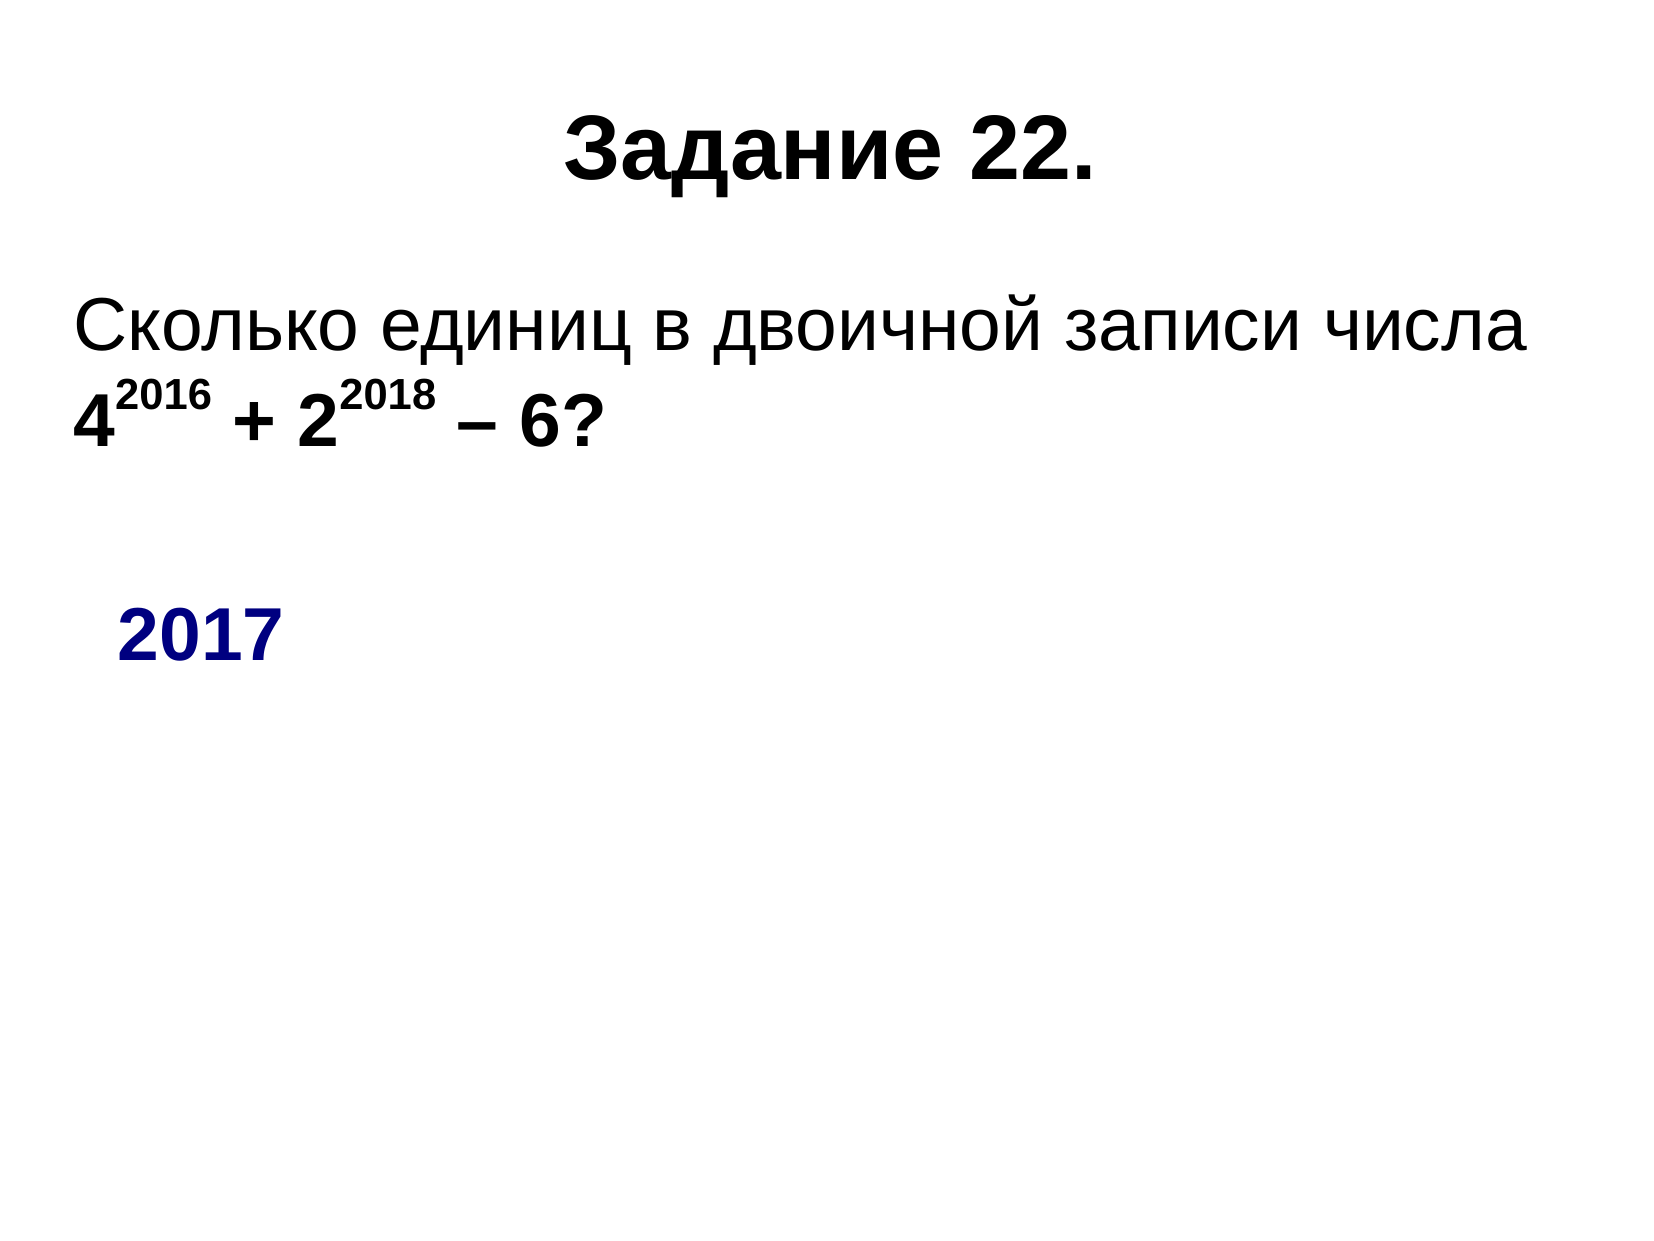

# Задание 22.
Сколько единиц в двоичной записи числа
42016 + 22018 – 6?
2017